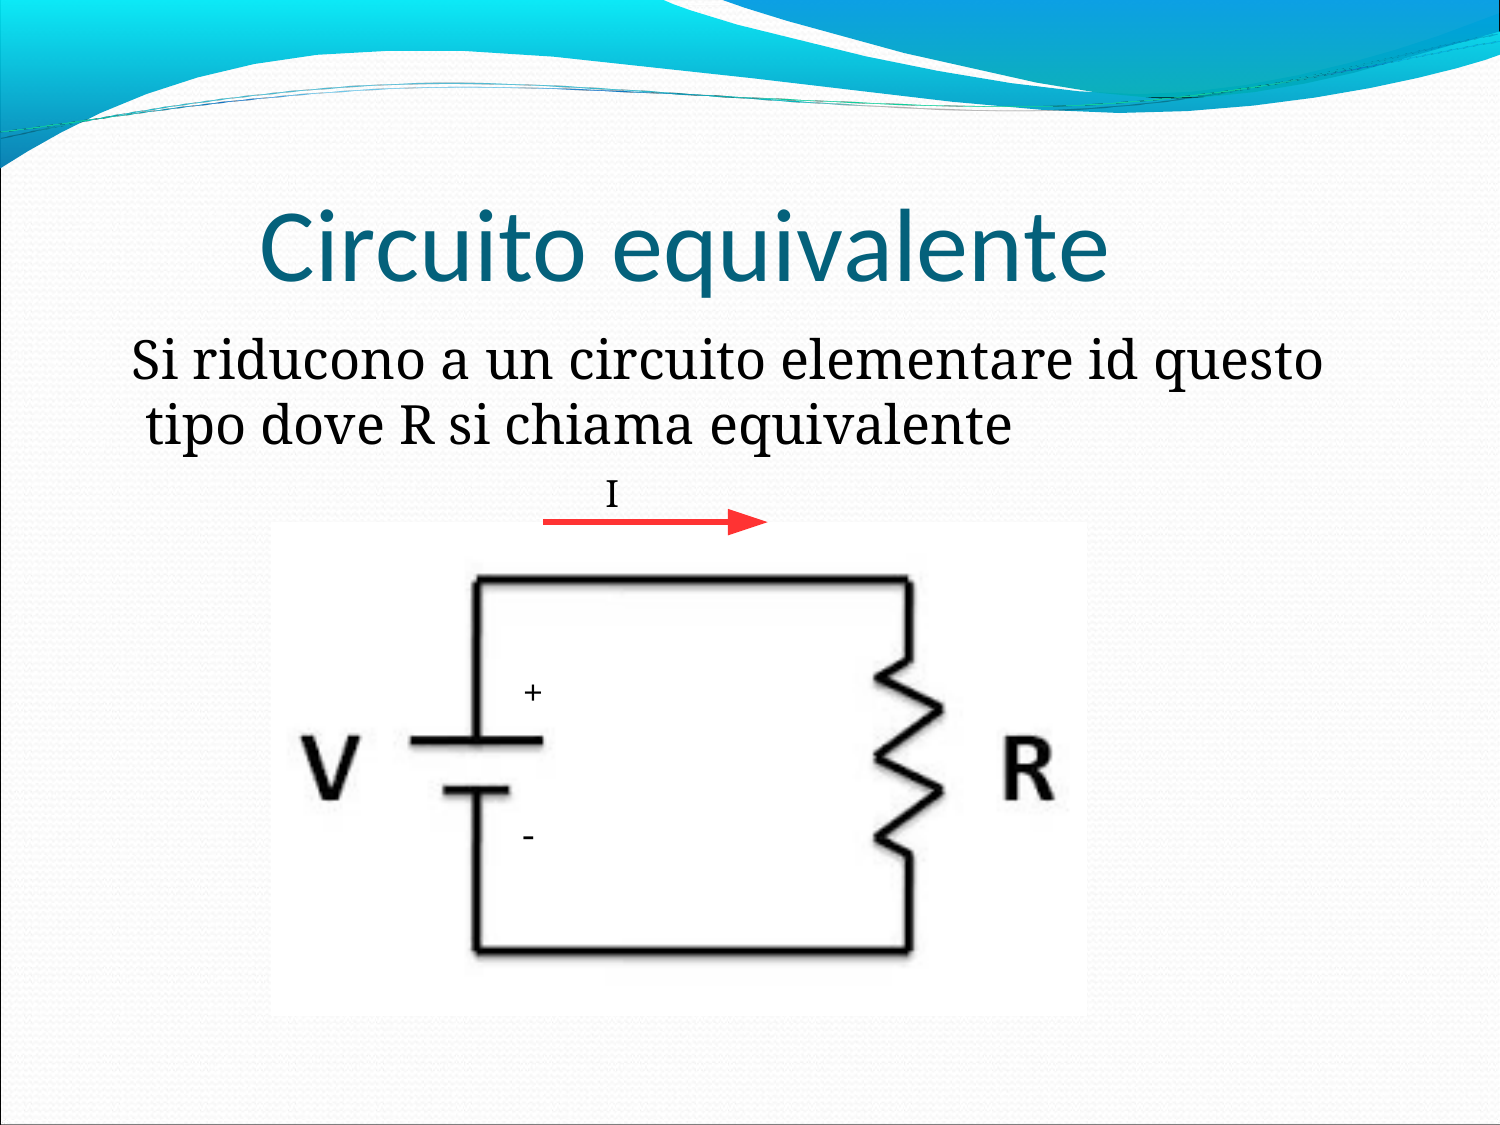

# Circuito equivalente
 Si riducono a un circuito elementare id questo tipo dove R si chiama equivalente
I
+
-